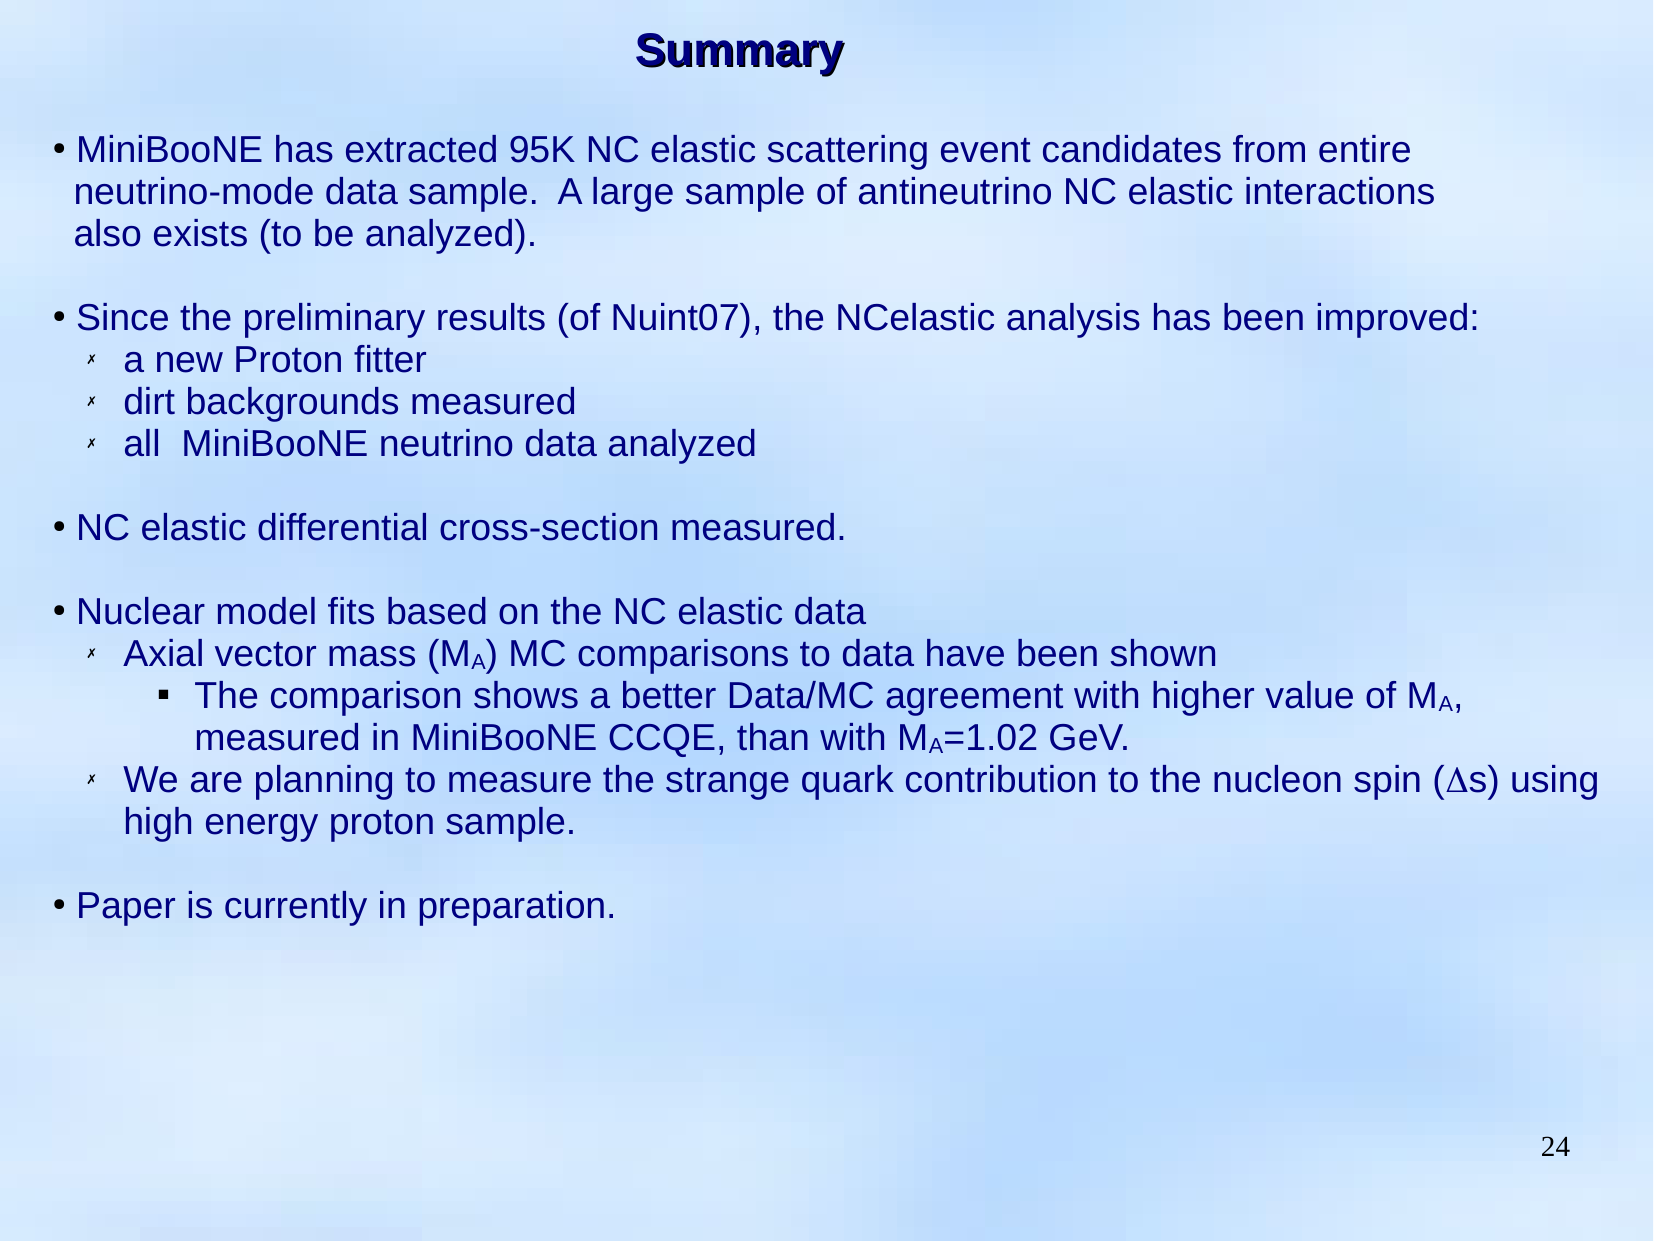

Summary
 MiniBooNE has extracted 95K NC elastic scattering event candidates from entire
 neutrino-mode data sample. A large sample of antineutrino NC elastic interactions
 also exists (to be analyzed).
 Since the preliminary results (of Nuint07), the NCelastic analysis has been improved:
a new Proton fitter
dirt backgrounds measured
all MiniBooNE neutrino data analyzed
 NC elastic differential cross-section measured.
 Nuclear model fits based on the NC elastic data
Axial vector mass (MA) MC comparisons to data have been shown
The comparison shows a better Data/MC agreement with higher value of MA, measured in MiniBooNE CCQE, than with MA=1.02 GeV.
We are planning to measure the strange quark contribution to the nucleon spin (Ds) using high energy proton sample.
 Paper is currently in preparation.
24